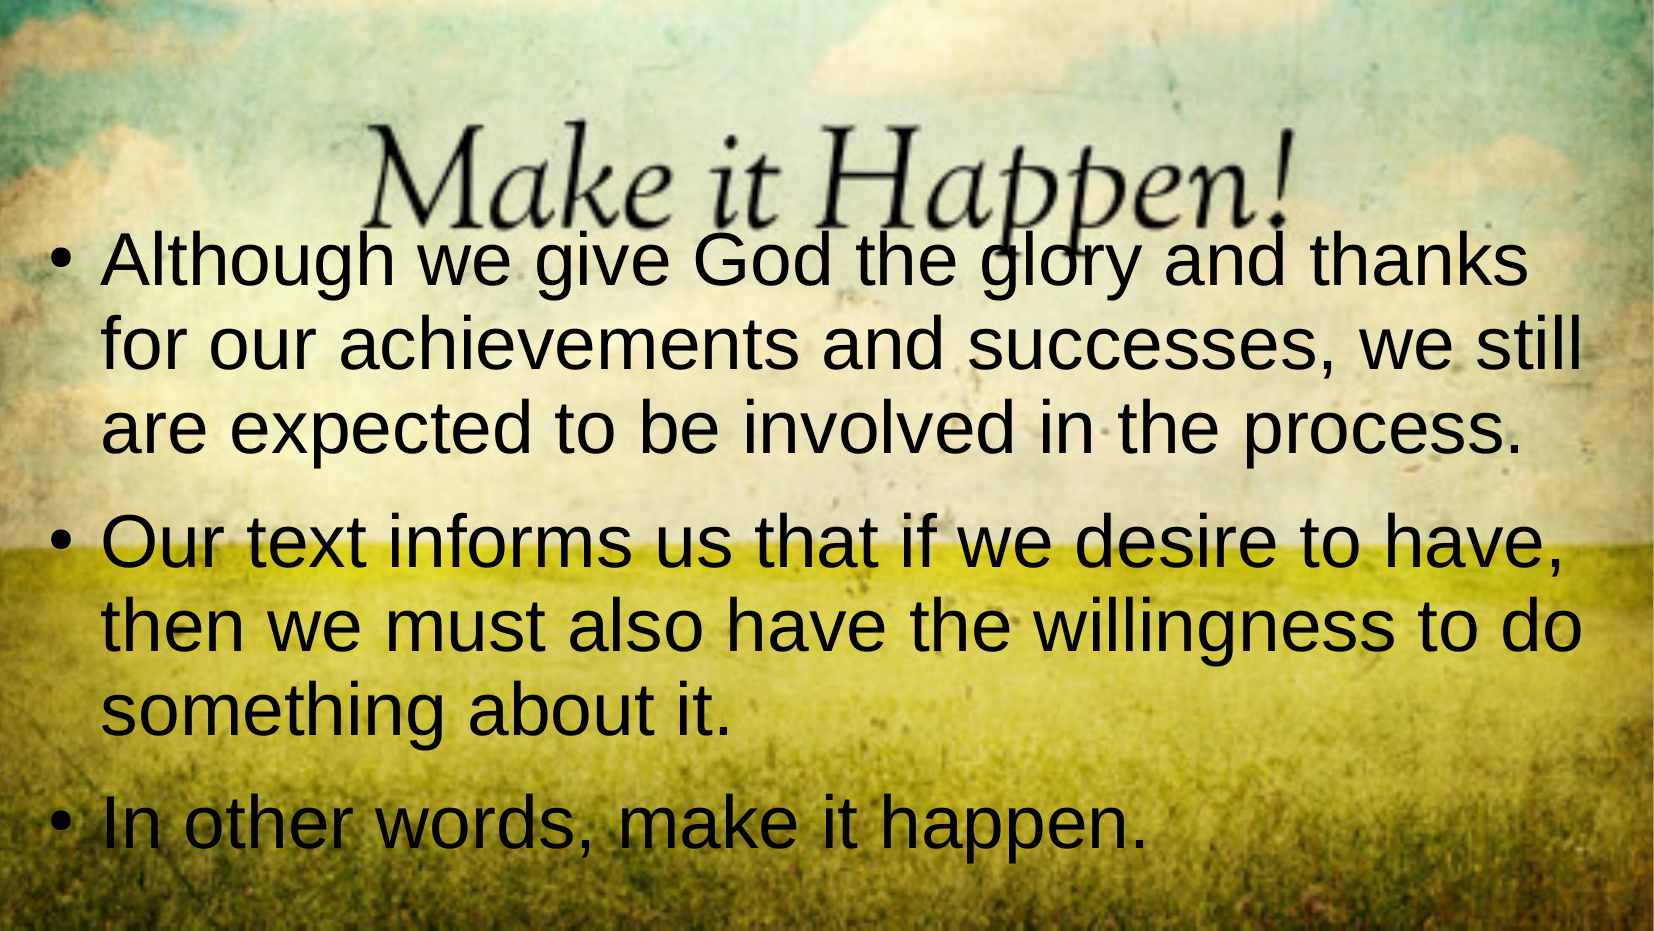

# Although we give God the glory and thanks for our achievements and successes, we still are expected to be involved in the process.
Our text informs us that if we desire to have, then we must also have the willingness to do something about it.
In other words, make it happen.